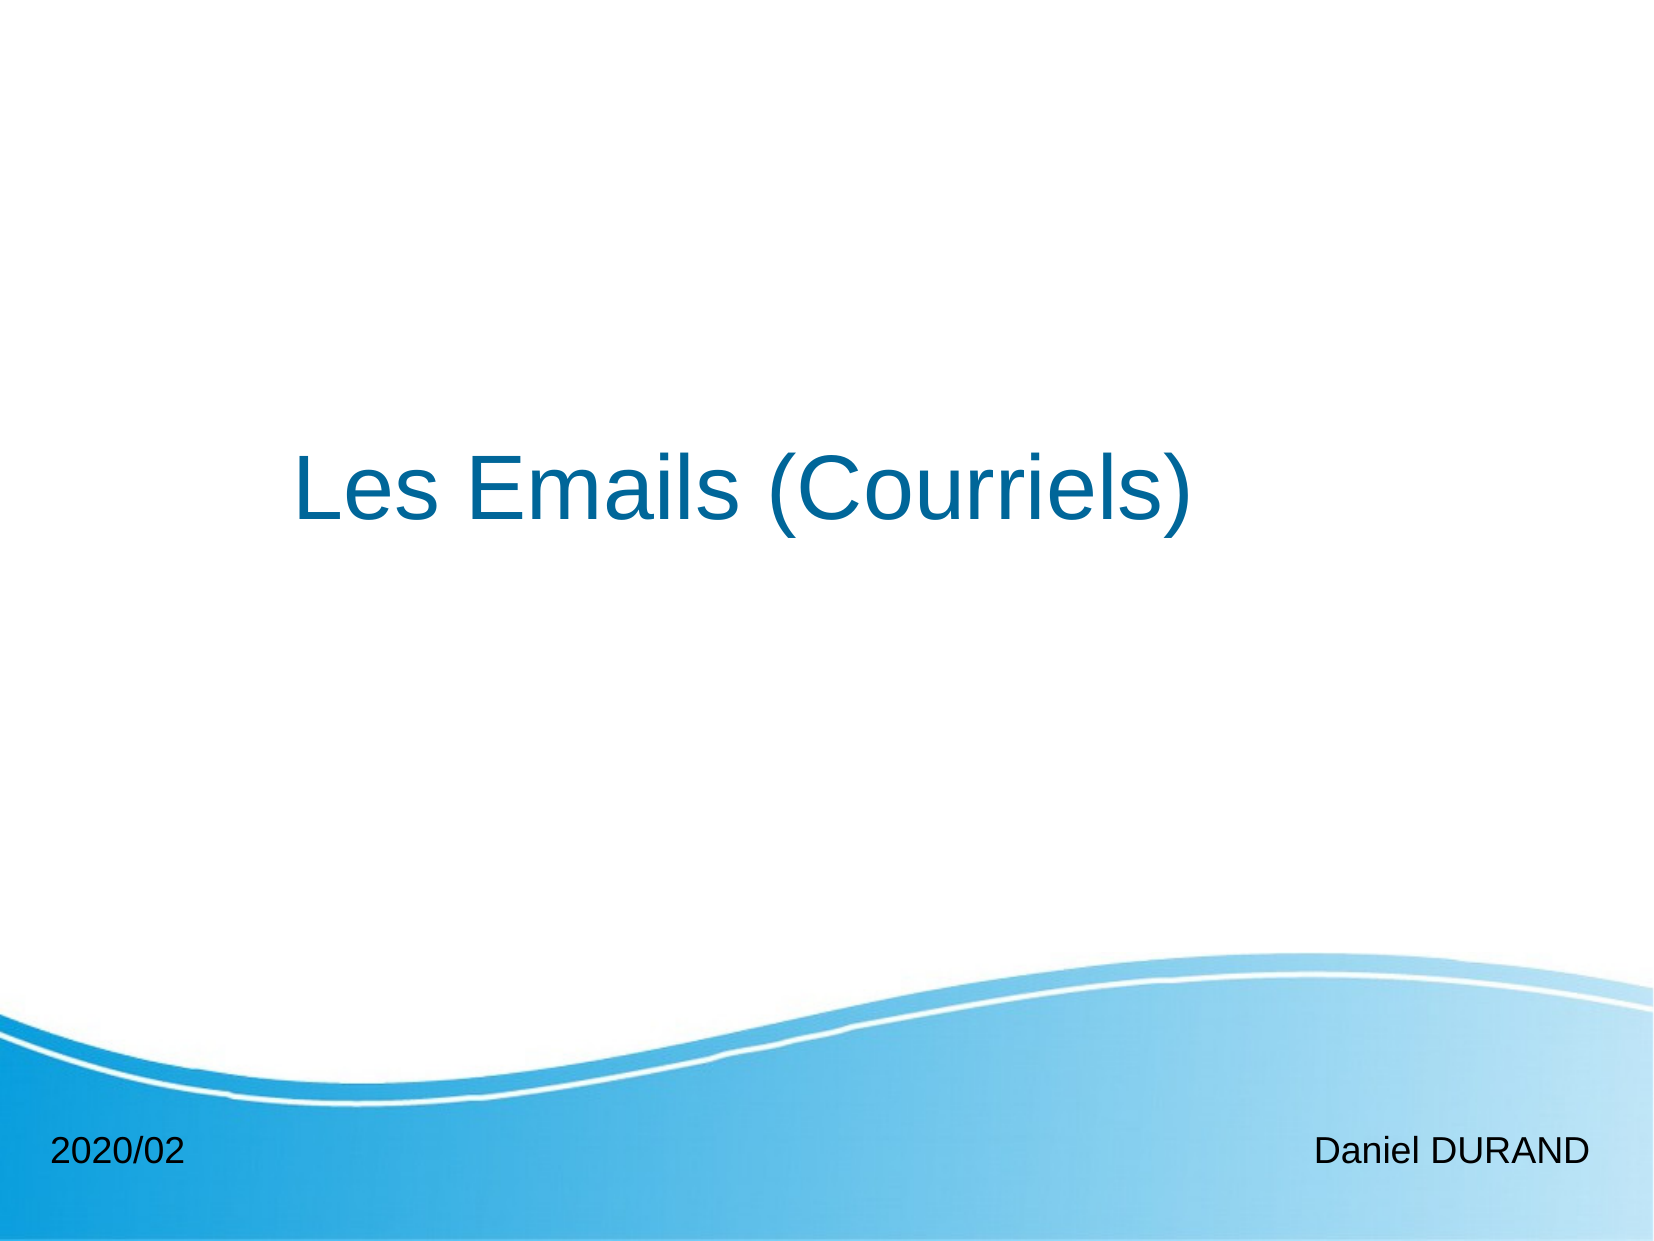

# Les Emails (Courriels)
2020/02
Daniel DURAND